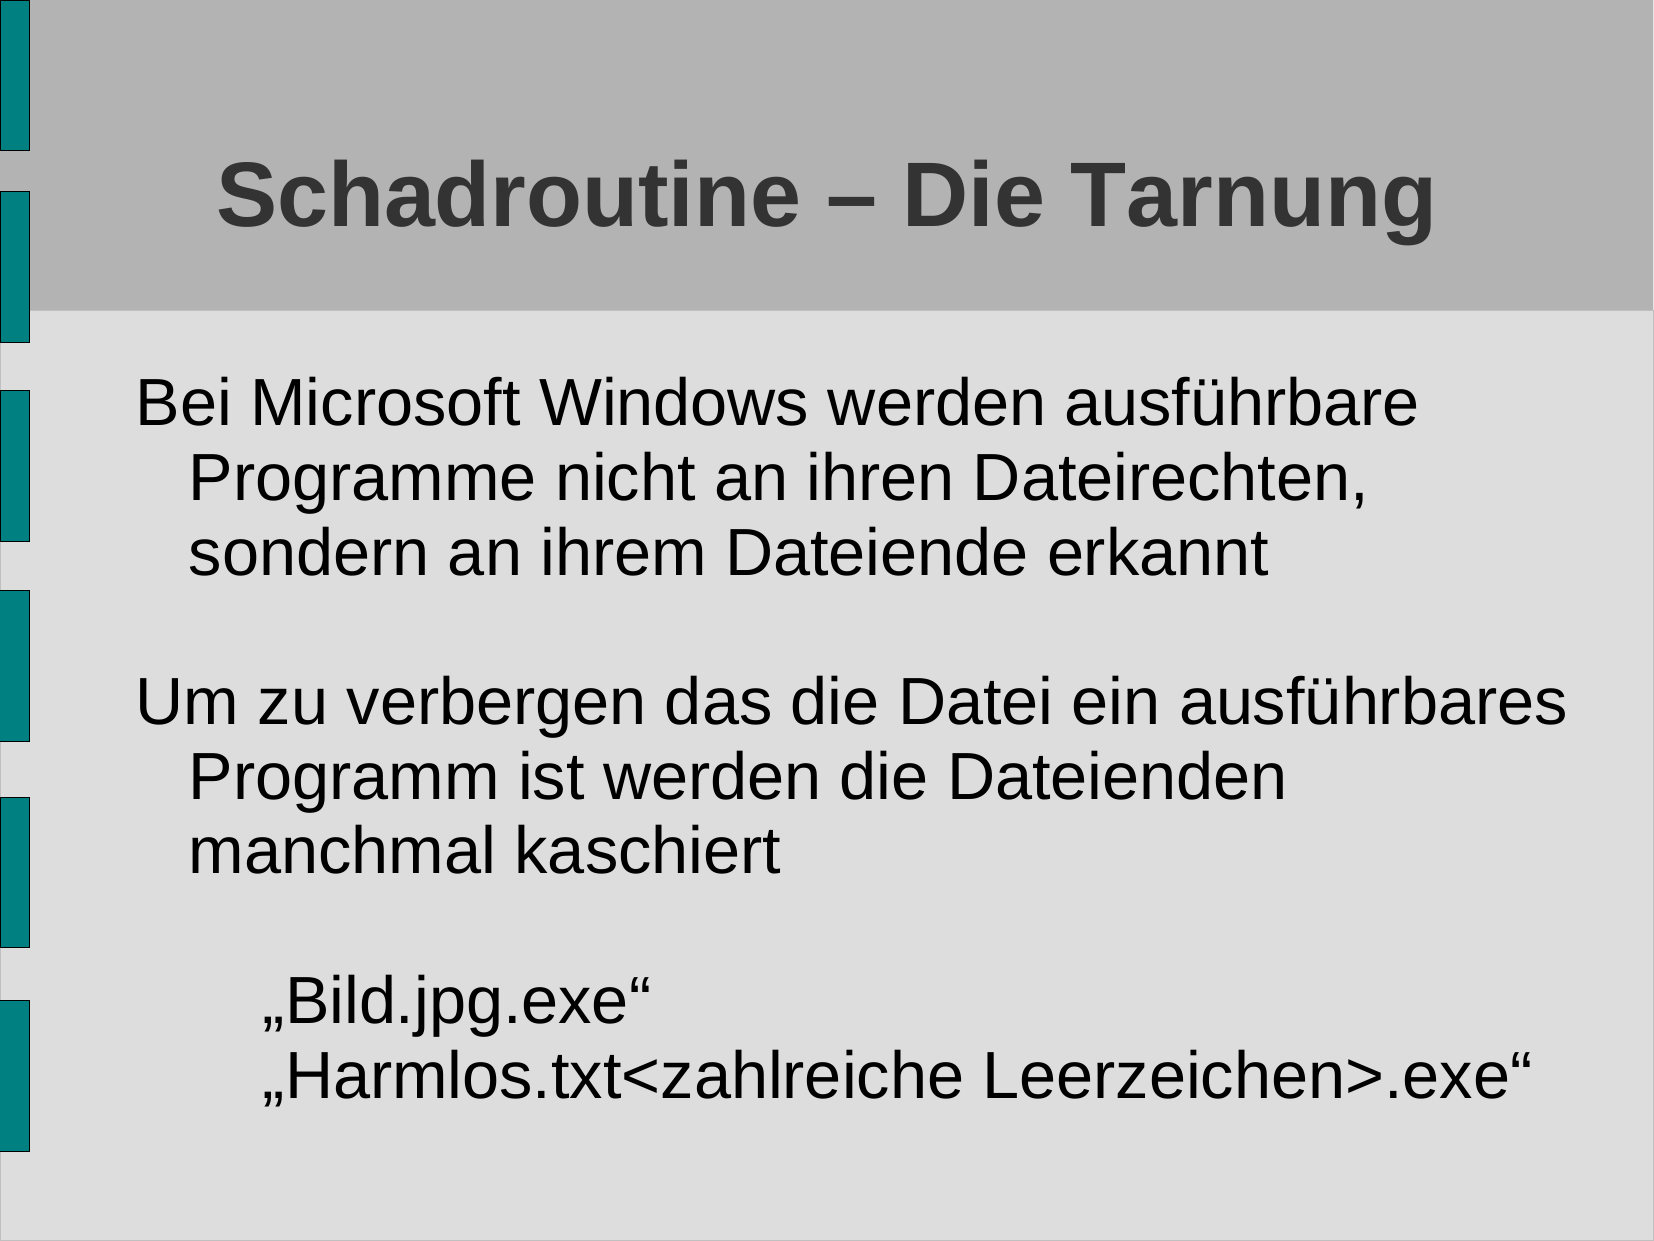

# Schadroutine – Die Tarnung
Bei Microsoft Windows werden ausführbare Programme nicht an ihren Dateirechten, sondern an ihrem Dateiende erkannt
Um zu verbergen das die Datei ein ausführbares Programm ist werden die Dateienden manchmal kaschiert
	„Bild.jpg.exe“
 	„Harmlos.txt<zahlreiche Leerzeichen>.exe“